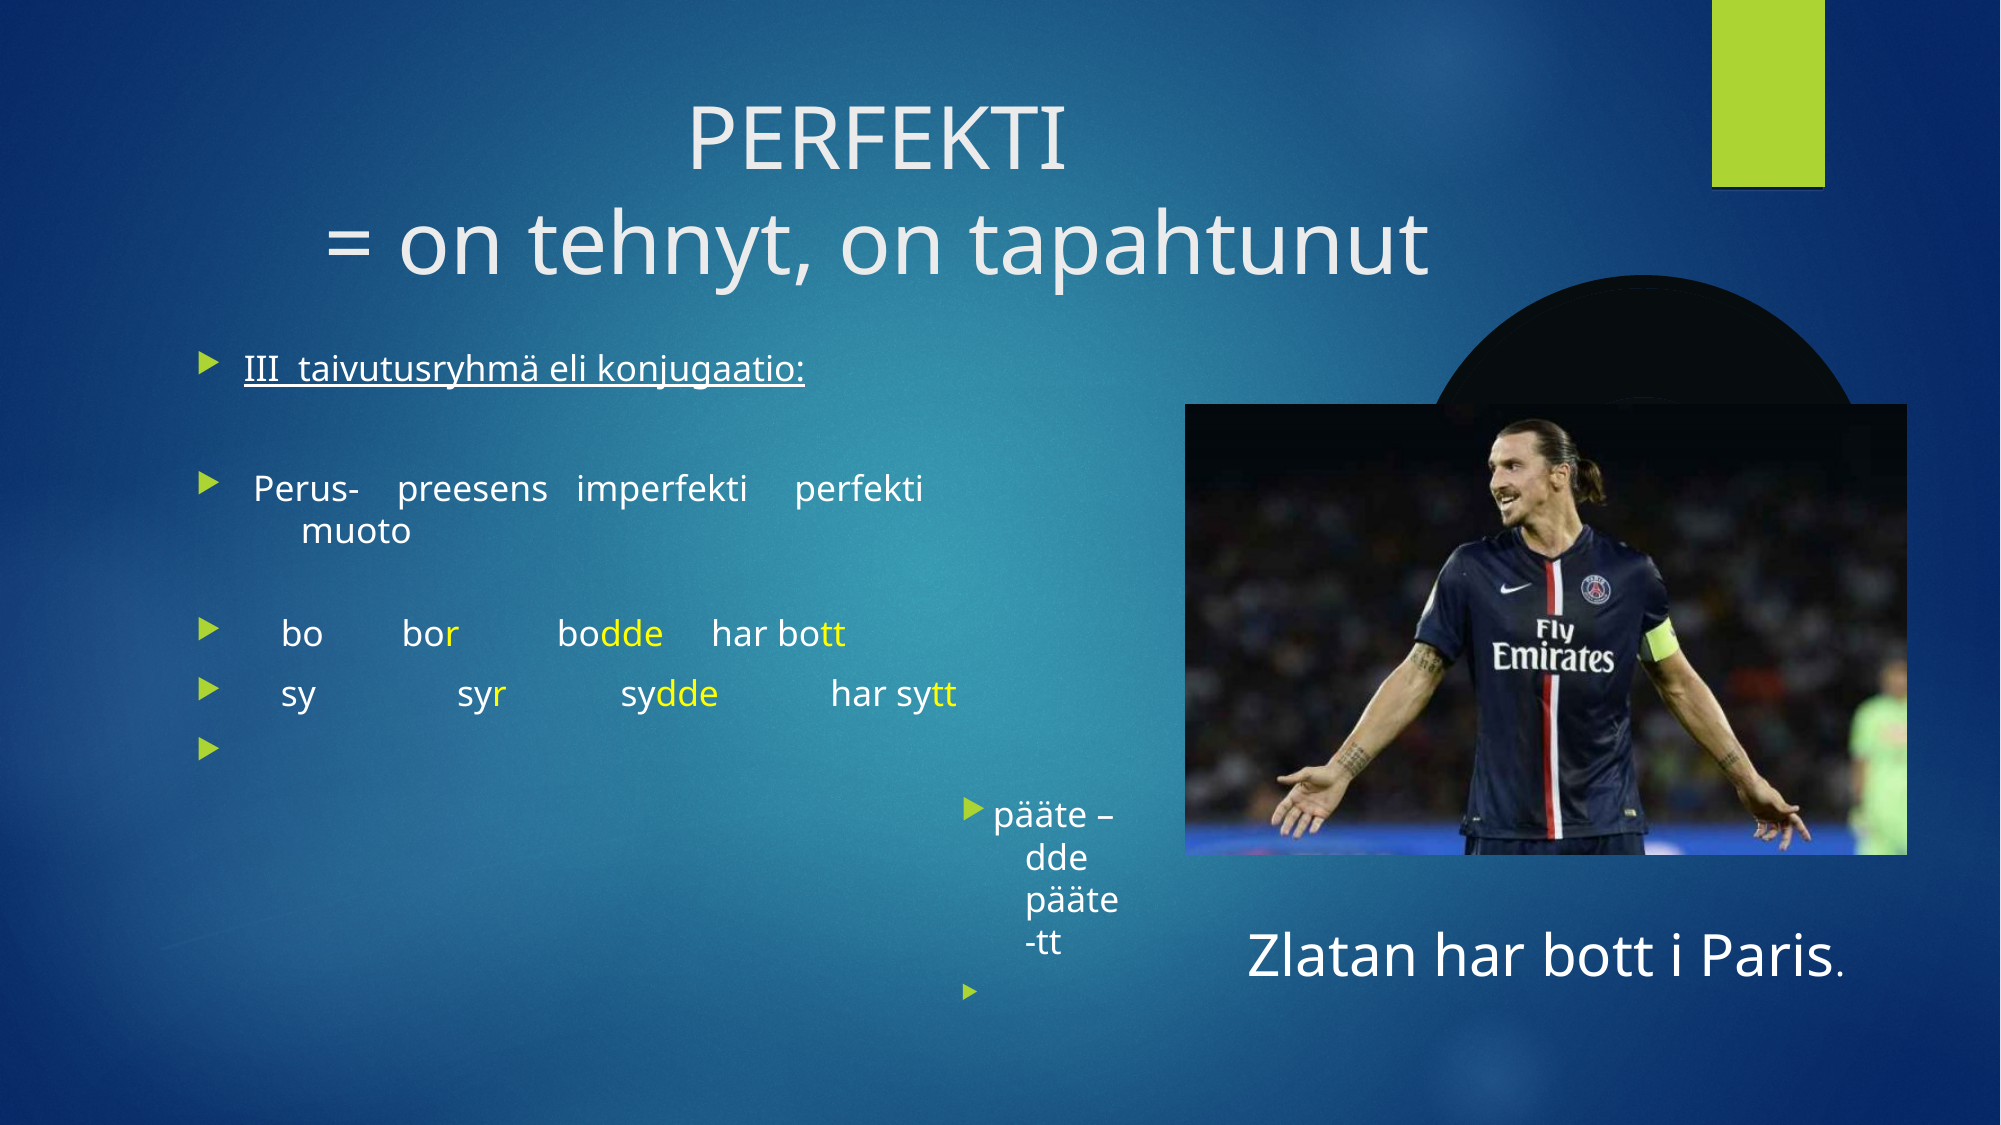

# PERFEKTI = on tehnyt, on tapahtunut
III taivutusryhmä eli konjugaatio:
 Perus- preesens imperfekti perfekti
 muoto
 bo 	 bor 	 bodde		 har bott
 sy	 syr	 sydde	 har sytt
pääte –dde pääte -tt
Zlatan har bott i Paris.